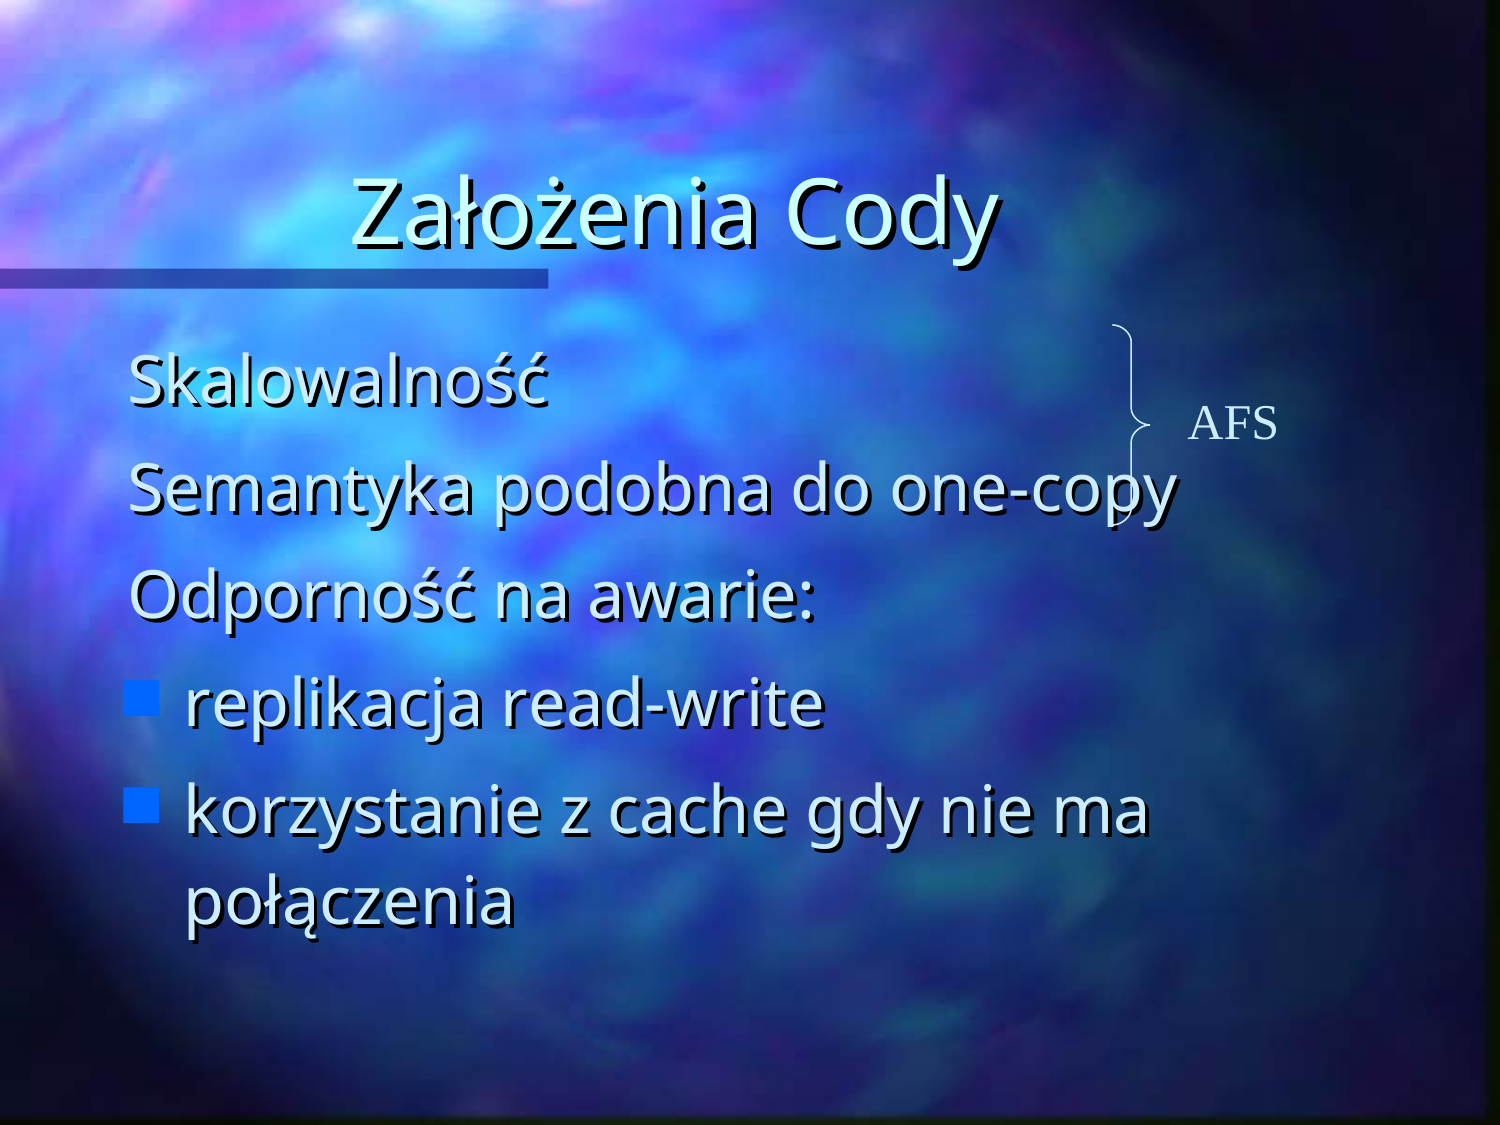

# Założenia Cody
Skalowalność
Semantyka podobna do one-copy
Odporność na awarie:
replikacja read-write
korzystanie z cache gdy nie ma połączenia
AFS